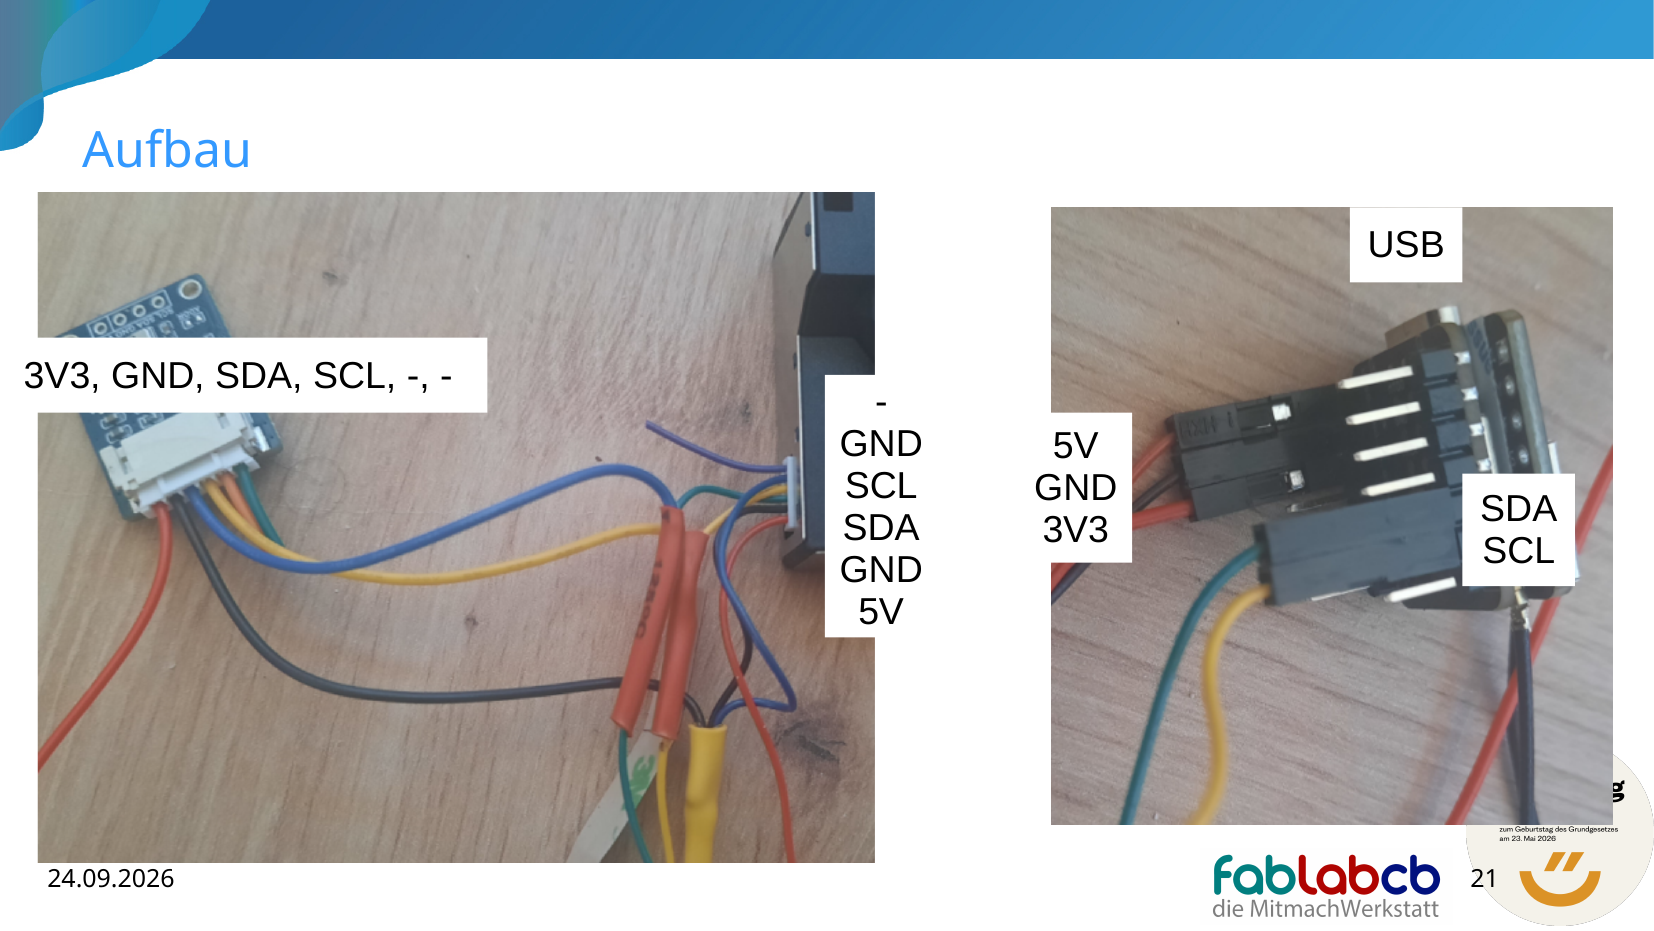

# Aufbau
USB
3V3, GND, SDA, SCL, -, -
-
GND
SCL
SDA
GND
5V
5V
GND
3V3
SDA
SCL
21